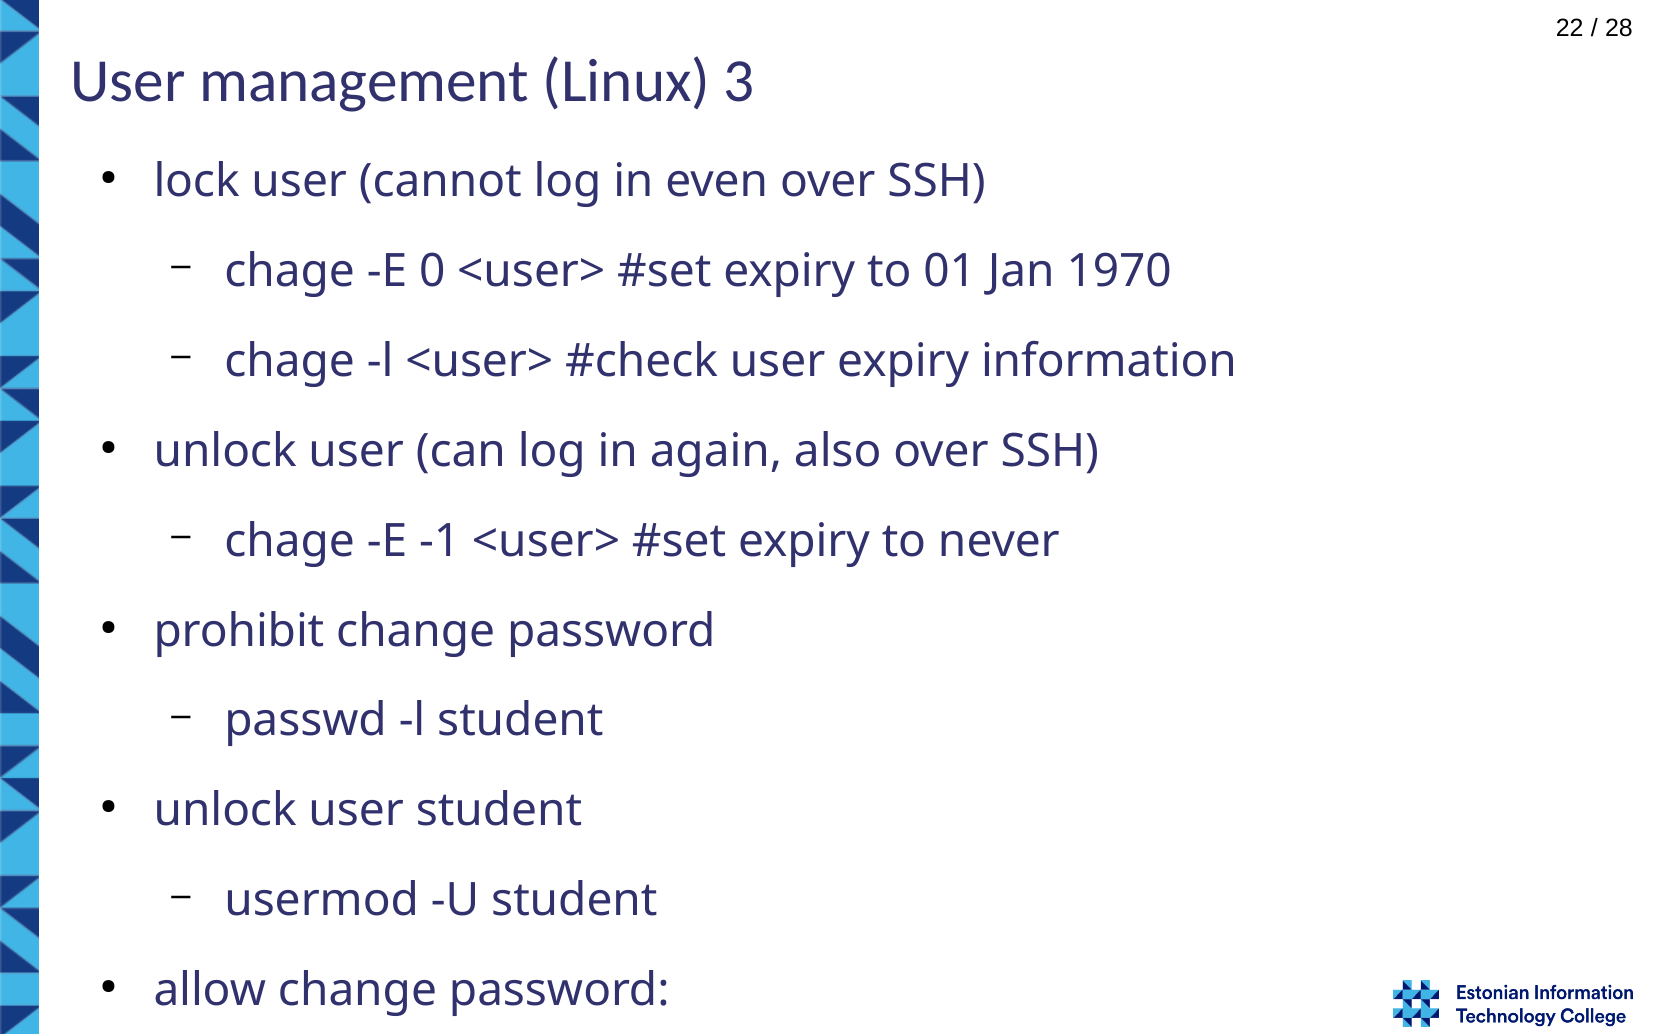

# User management (Linux) 3
lock user (cannot log in even over SSH)
chage -E 0 <user> #set expiry to 01 Jan 1970
chage -l <user> #check user expiry information
unlock user (can log in again, also over SSH)
chage -E -1 <user> #set expiry to never
prohibit change password
passwd -l student
unlock user student
usermod -U student
allow change password:
passwd -u student